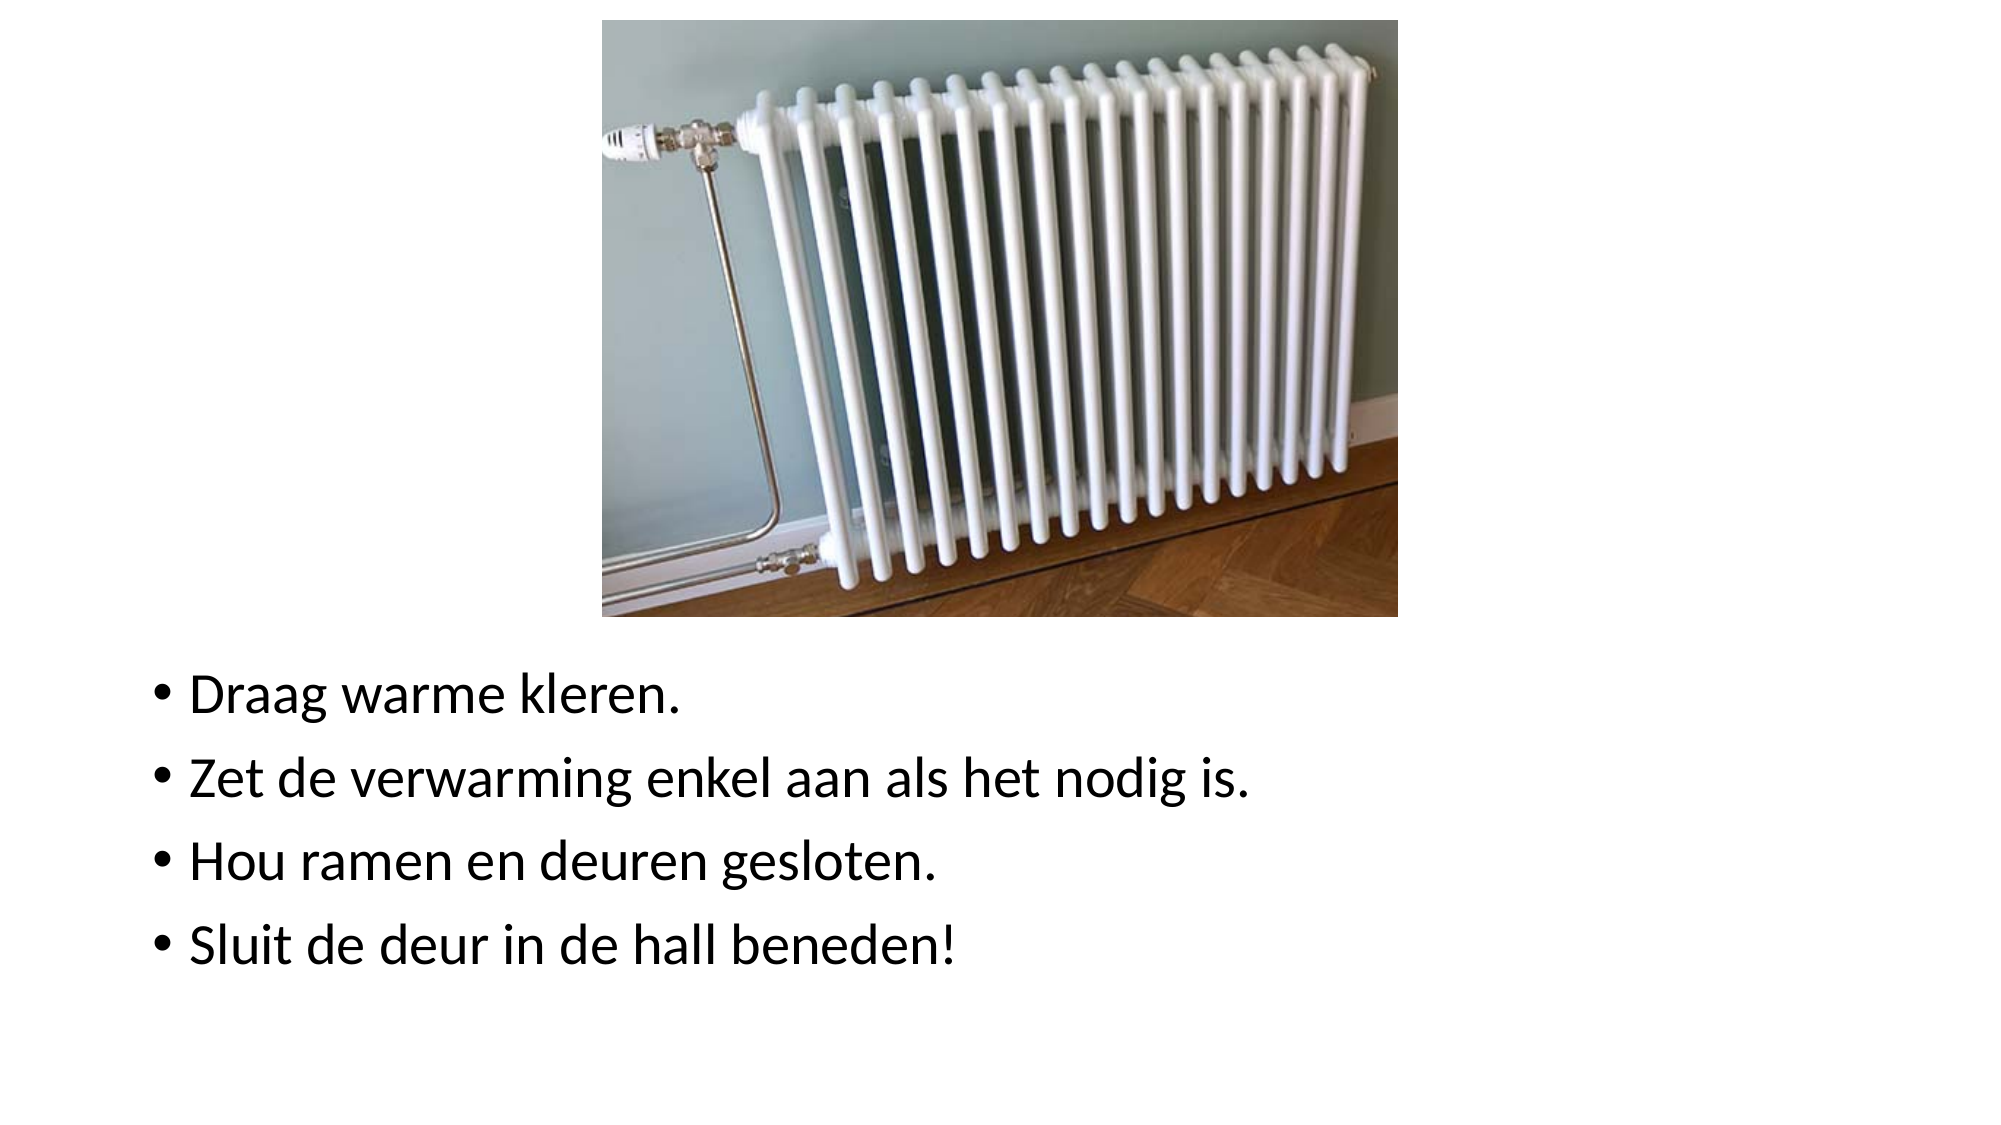

# Draag warme kleren.
Zet de verwarming enkel aan als het nodig is.
Hou ramen en deuren gesloten.
Sluit de deur in de hall beneden!